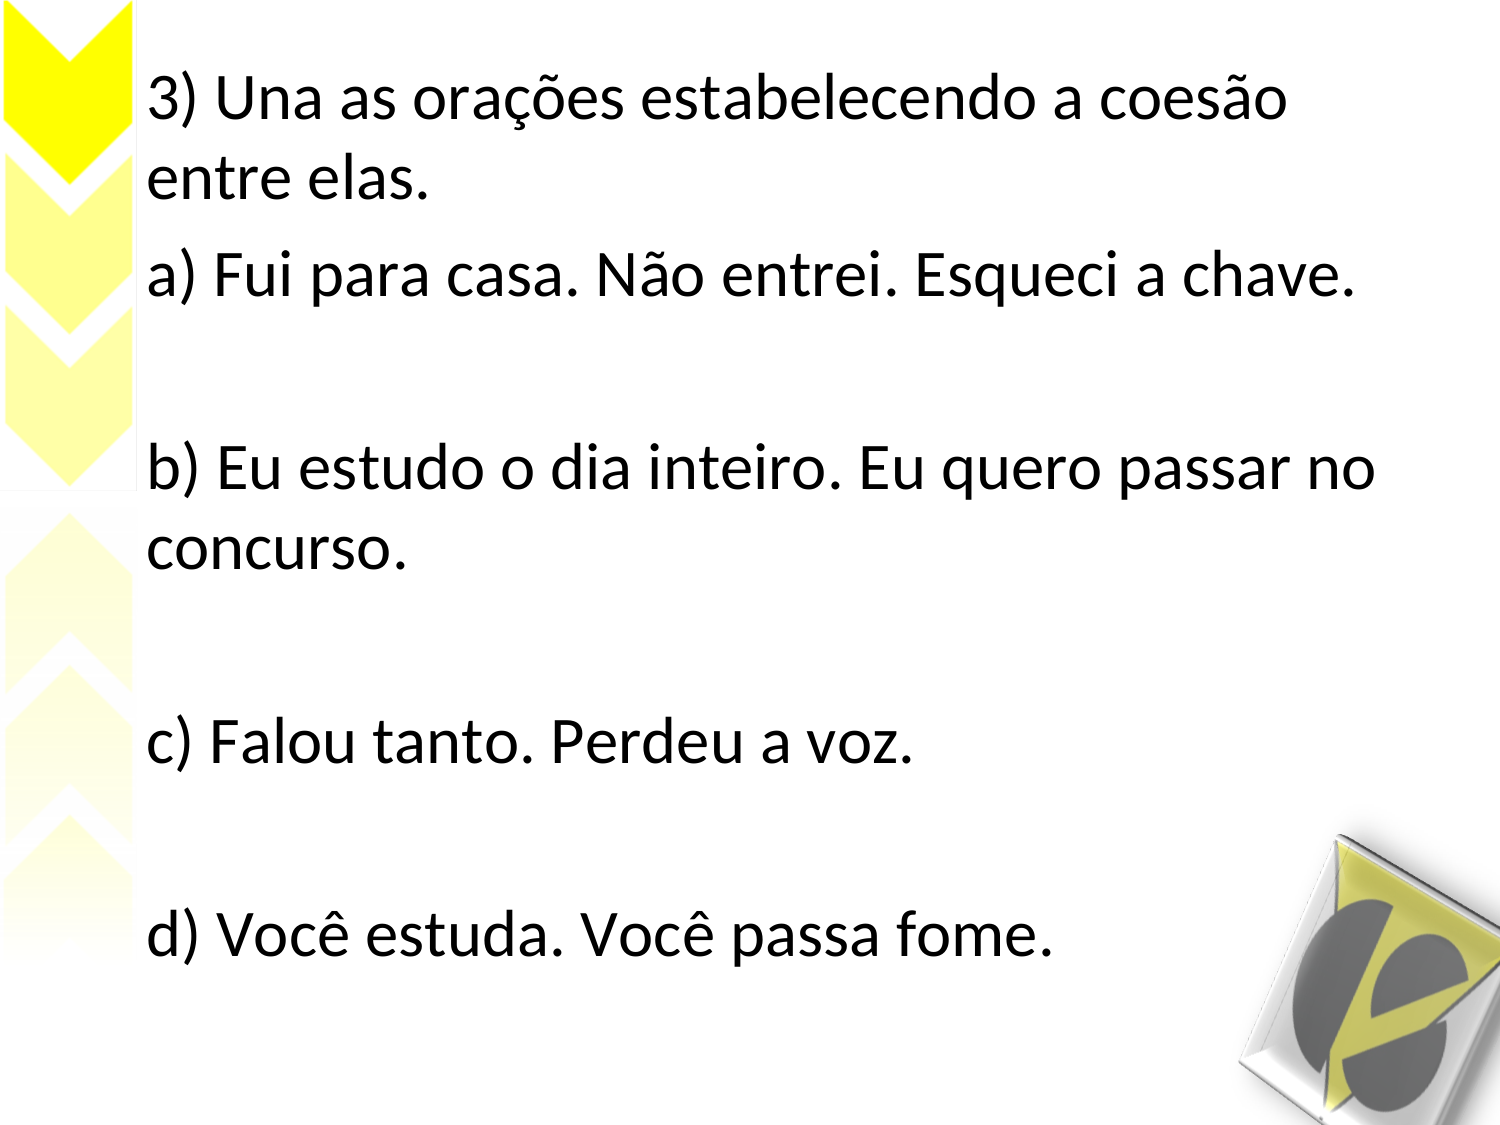

#
3) Una as orações estabelecendo a coesão entre elas.
a) Fui para casa. Não entrei. Esqueci a chave.
b) Eu estudo o dia inteiro. Eu quero passar no concurso.
c) Falou tanto. Perdeu a voz.
d) Você estuda. Você passa fome.